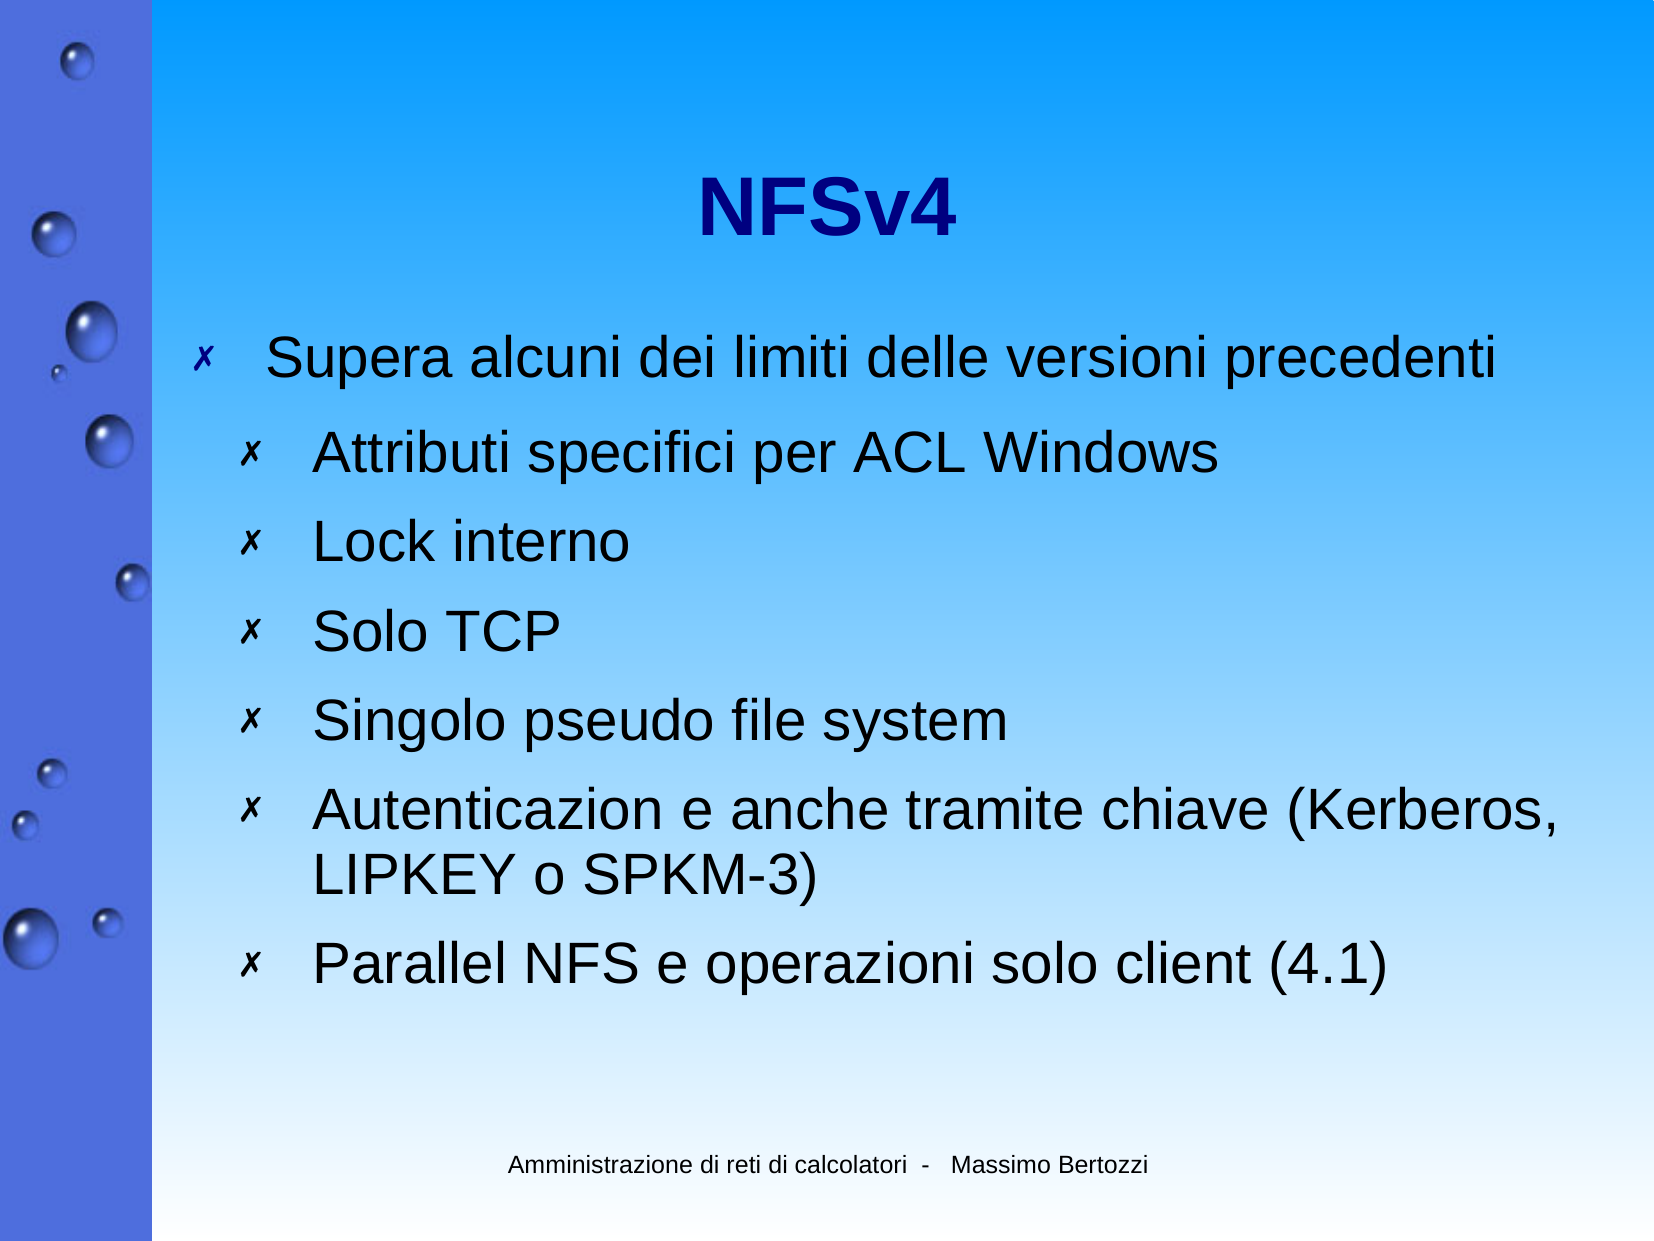

# NFSv4
Supera alcuni dei limiti delle versioni precedenti
Attributi specifici per ACL Windows
Lock interno
Solo TCP
Singolo pseudo file system
Autenticazion	e anche tramite chiave (Kerberos, LIPKEY o SPKM-3)
Parallel NFS e operazioni solo client (4.1)